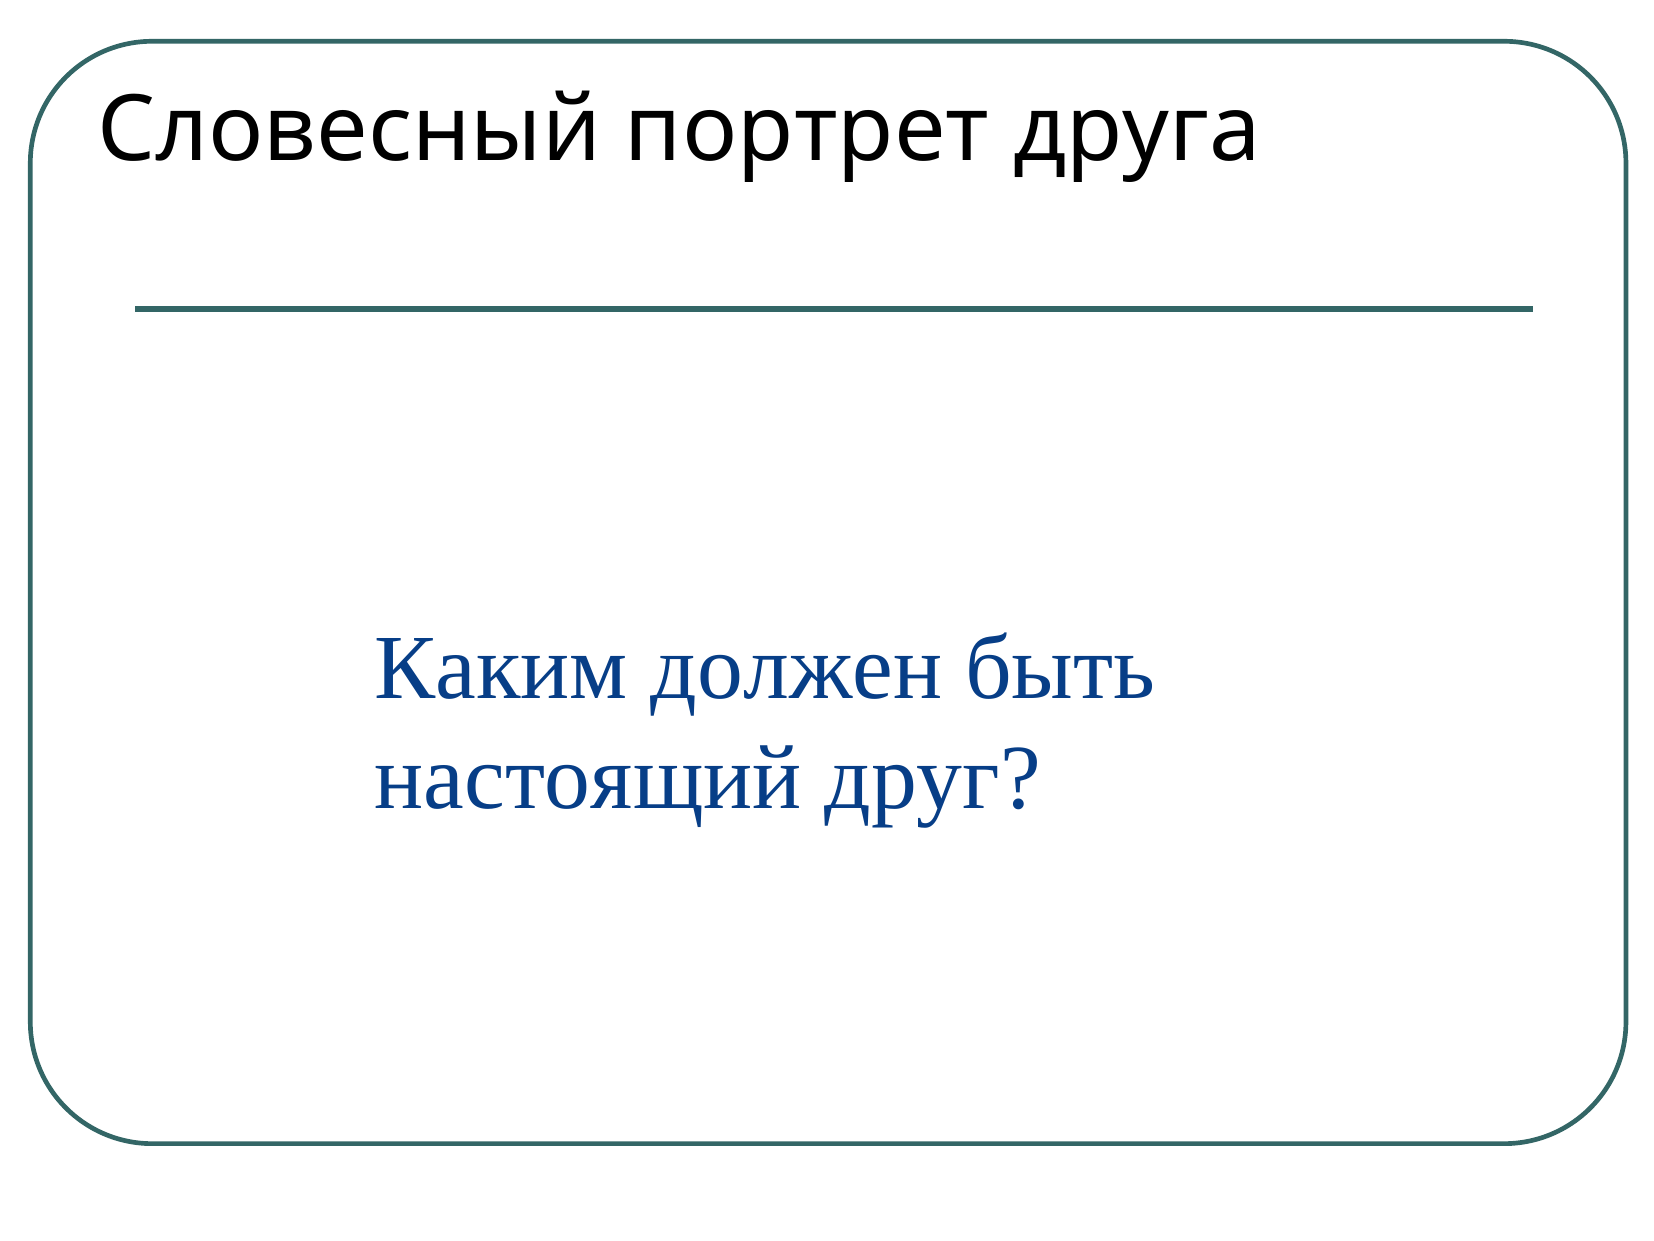

Словесный портрет друга
# Каким должен быть настоящий друг?